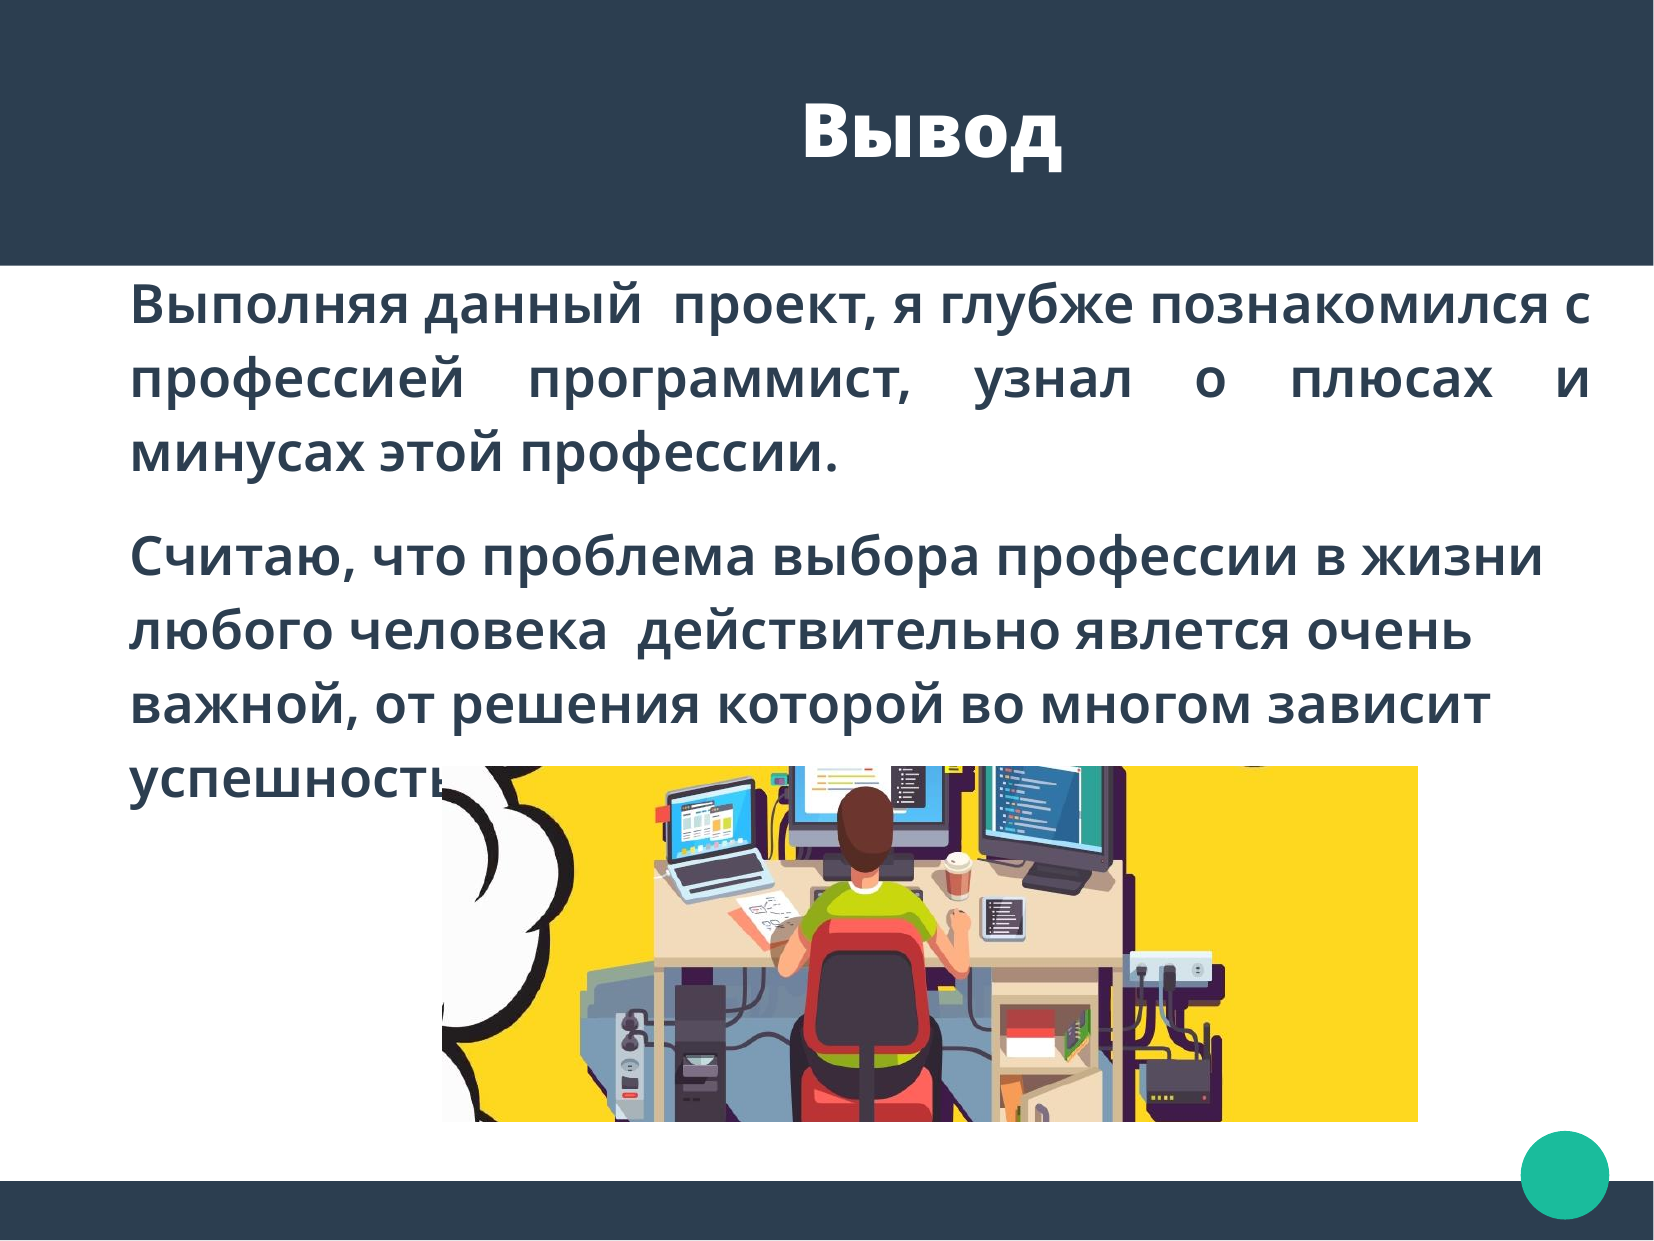

# Вывод
Выполняя данный проект, я глубже познакомился с профессией программист, узнал о плюсах и минусах этой профессии.
Считаю, что проблема выбора профессии в жизни любого человека действительно явлется очень важной, от решения которой во многом зависит успешность человека в жизни.